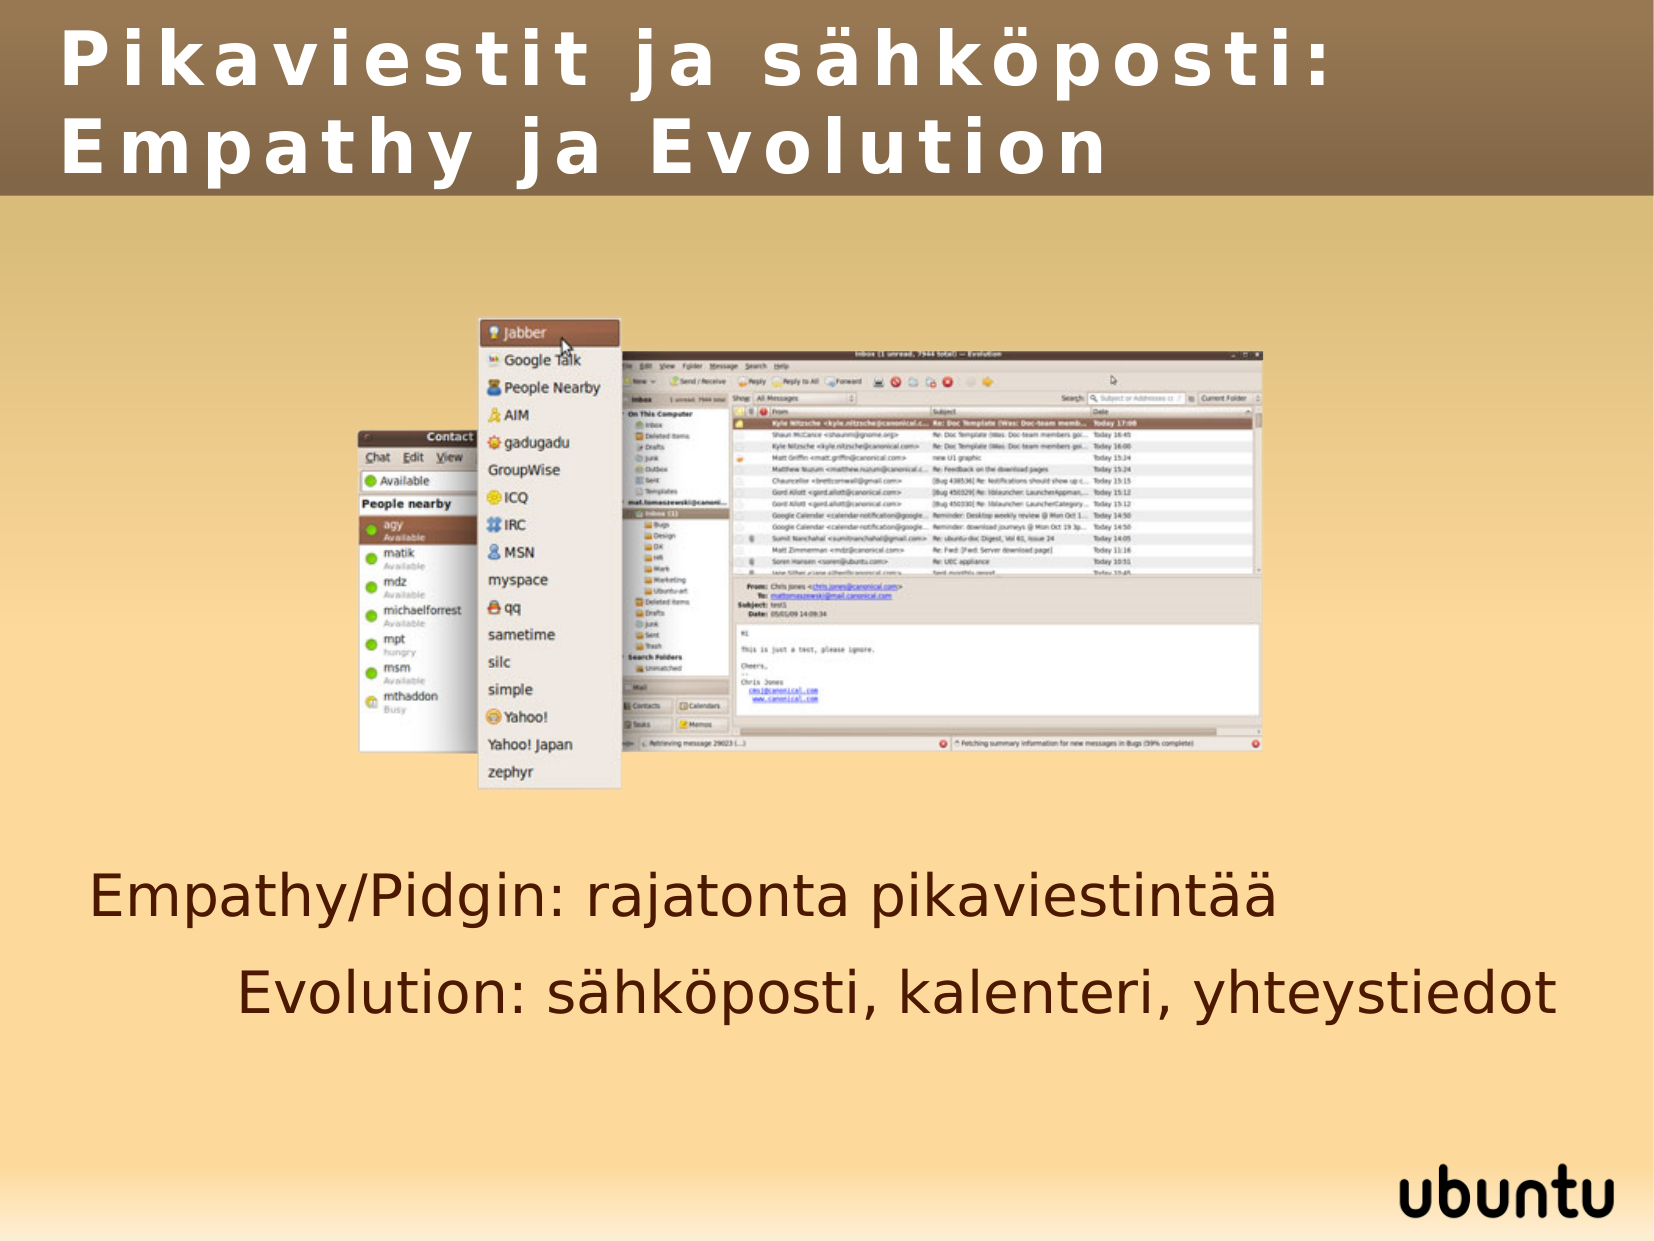

# Pikaviestit ja sähköposti: Empathy ja Evolution
Empathy/Pidgin: rajatonta pikaviestintää
 Evolution: sähköposti, kalenteri, yhteystiedot